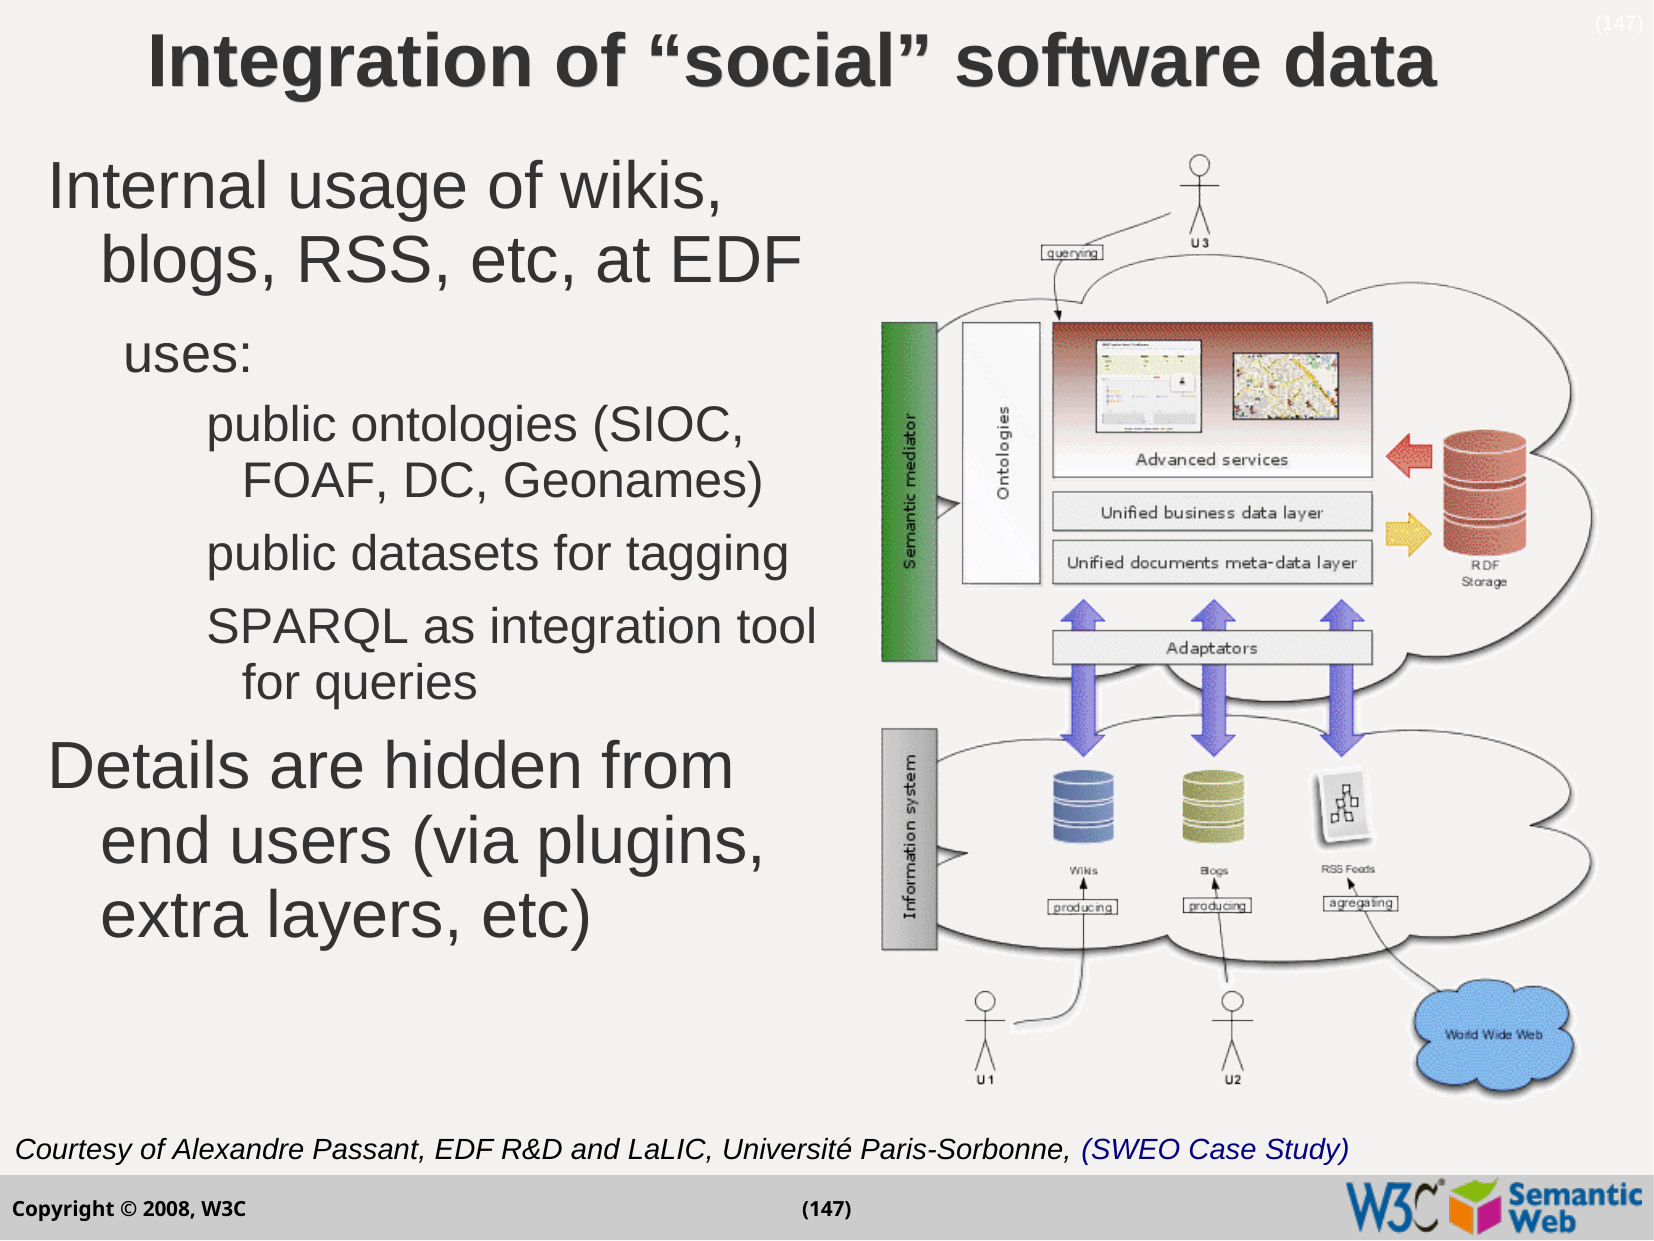

# Integration of “social” software data
Internal usage of wikis, blogs, RSS, etc, at EDF
uses:
public ontologies (SIOC, FOAF, DC, Geonames)
public datasets for tagging
SPARQL as integration tool for queries
Details are hidden from end users (via plugins, extra layers, etc)
Courtesy of Alexandre Passant, EDF R&D and LaLIC, Université Paris-Sorbonne, (SWEO Case Study)